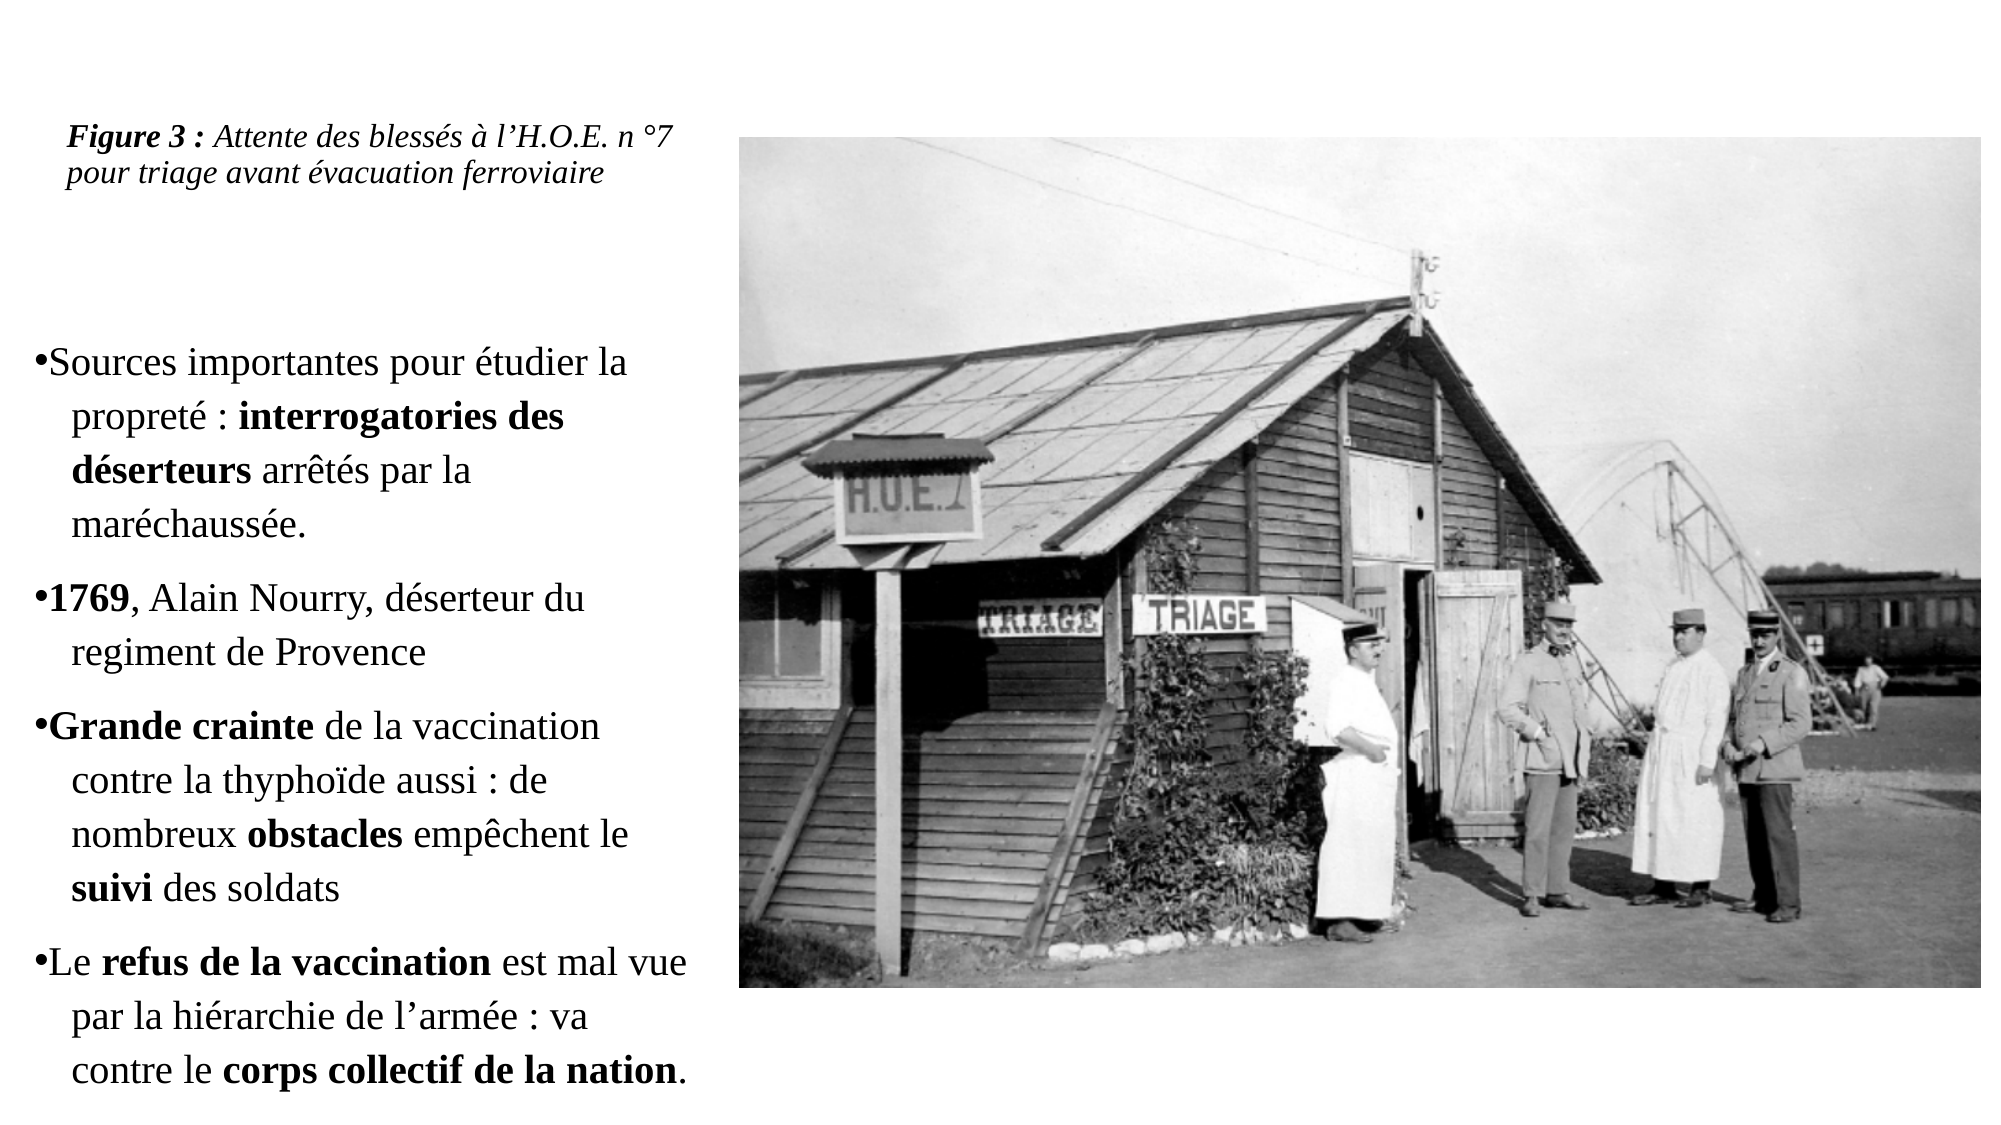

# Figure 3 : Attente des blessés à l’H.O.E. n °7 pour triage avant évacuation ferroviaire
Sources importantes pour étudier la propreté : interrogatories des déserteurs arrêtés par la maréchaussée.
1769, Alain Nourry, déserteur du regiment de Provence
Grande crainte de la vaccination contre la thyphoïde aussi : de nombreux obstacles empêchent le suivi des soldats
Le refus de la vaccination est mal vue par la hiérarchie de l’armée : va contre le corps collectif de la nation.